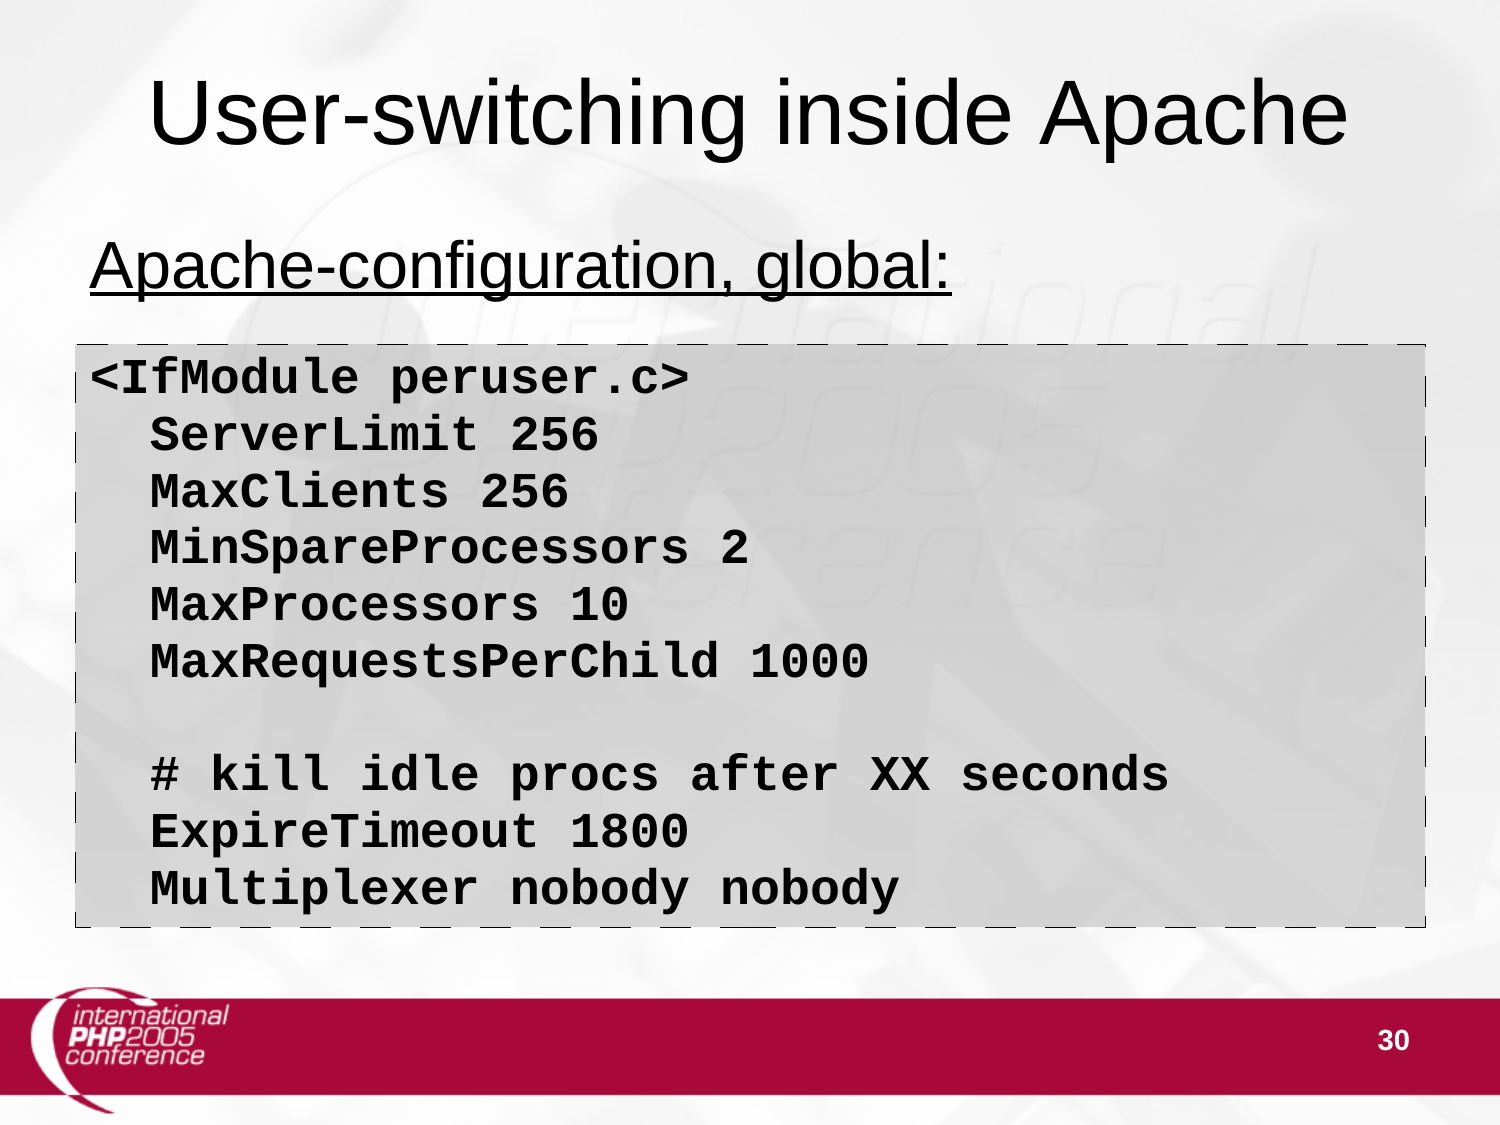

# User-switching inside Apache
Apache-configuration, global:
<IfModule peruser.c>
 ServerLimit 256
 MaxClients 256
 MinSpareProcessors 2
 MaxProcessors 10
 MaxRequestsPerChild 1000
 # kill idle procs after XX seconds
 ExpireTimeout 1800
 Multiplexer nobody nobody
30